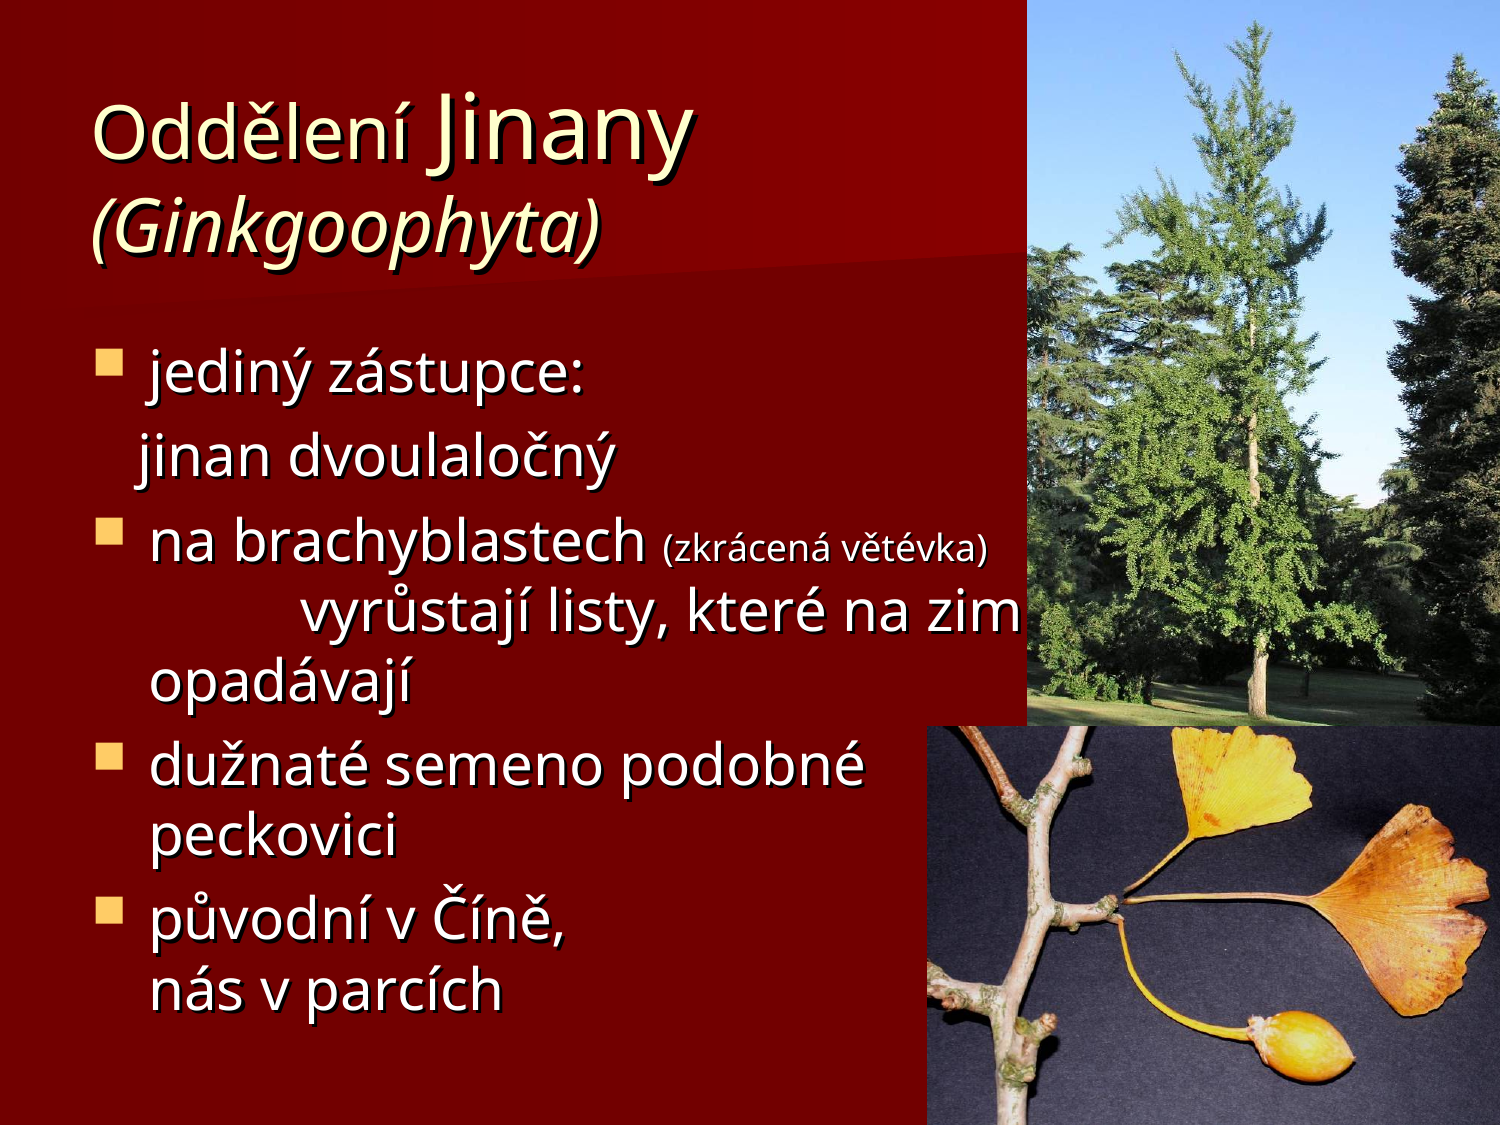

# Oddělení Jinany (Ginkgoophyta)
jediný zástupce:
 jinan dvoulaločný
na brachyblastech (zkrácená větévka) vyrůstají listy, které na zimu opadávají
dužnaté semeno podobné peckovici
původní v Číně, u nás v parcích